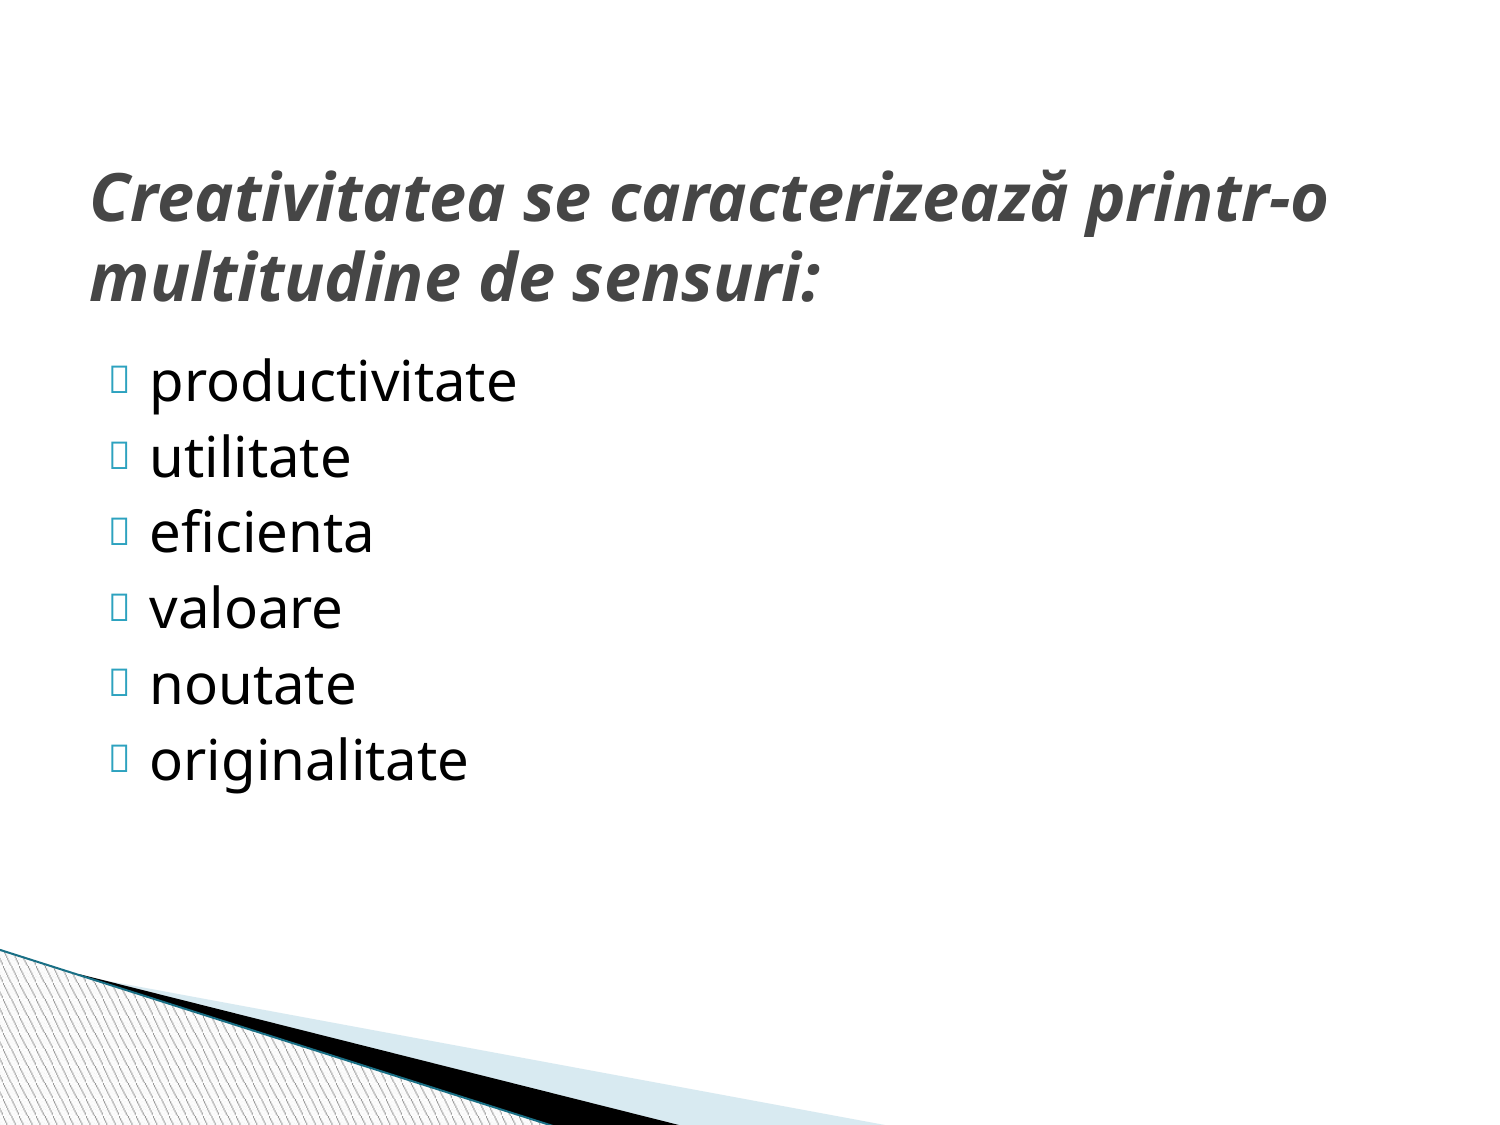

Creativitatea se caracterizează printr-o multitudine de sensuri:
# productivitate
utilitate
eficienta
valoare
noutate
originalitate